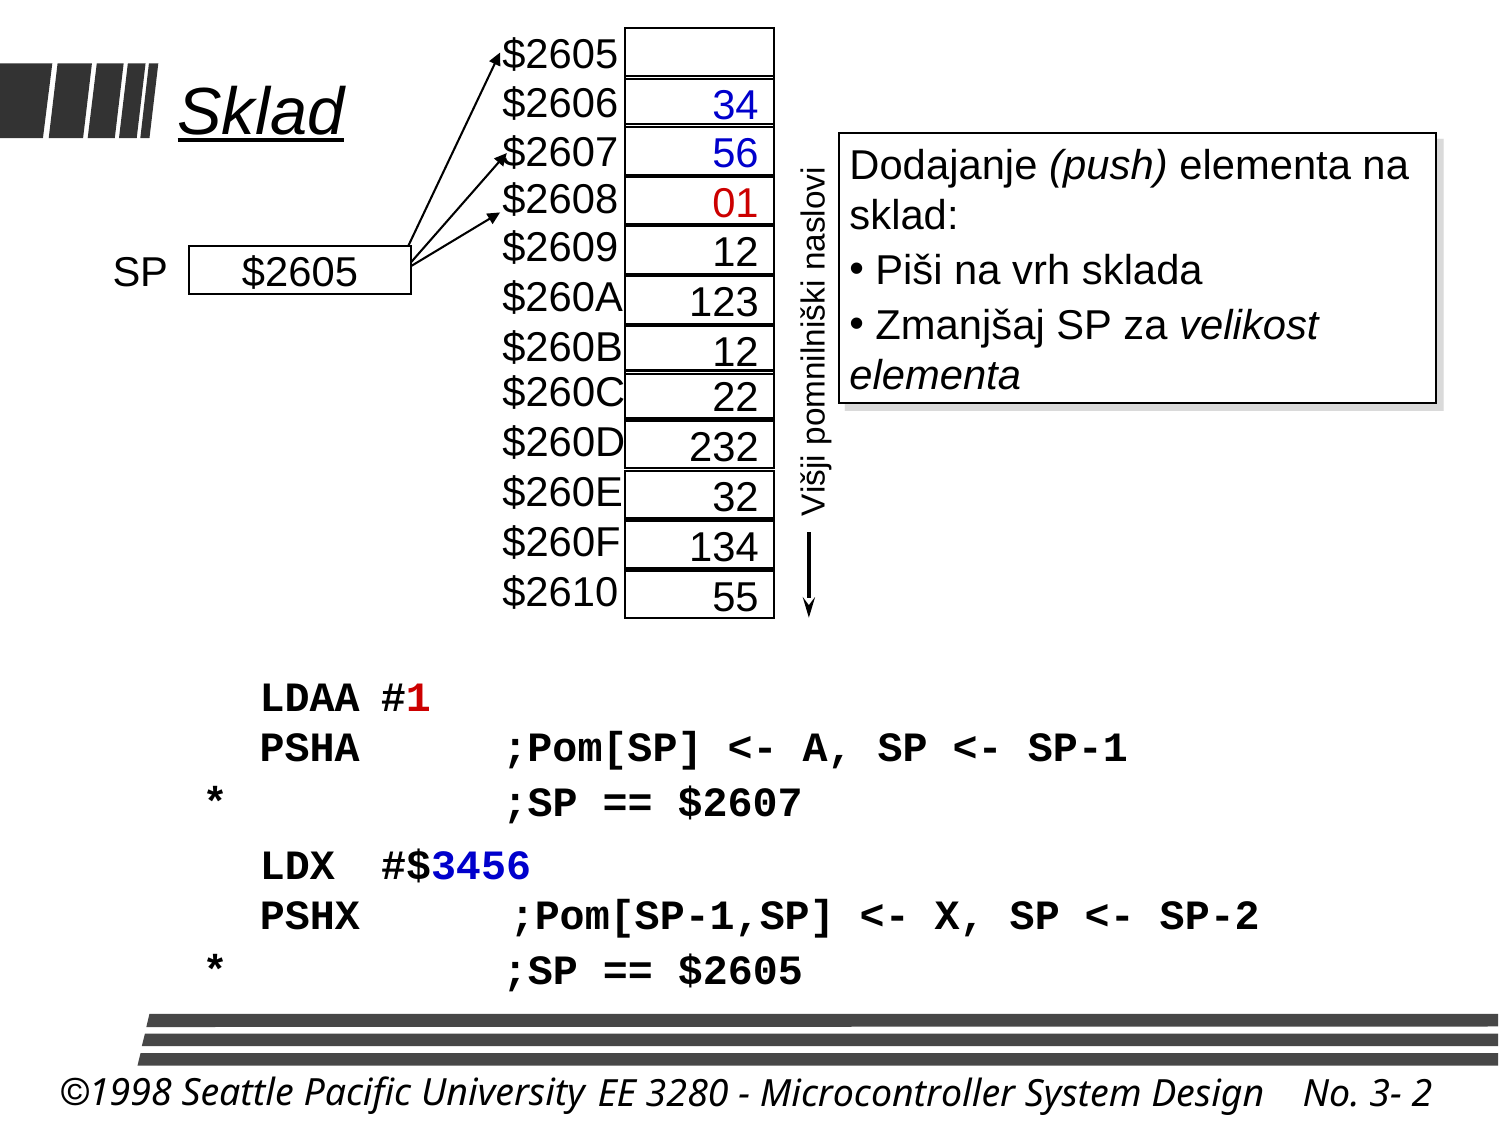

$2605
# Sklad
$2606
34
$2607
56
Dodajanje (push) elementa na sklad:
 Piši na vrh sklada
 Zmanjšaj SP za velikost elementa
$2608
01
$2609
12
SP
$2608
$2607
$2605
$260A
123
$260B
 Višji pomnilniški naslovi
12
$260C
22
$260D
232
$260E
32
$260F
134
$2610
55
	LDAA	#1
	PSHA		;Pom[SP] <- A, SP <- SP-1
*			;SP == $2607
	LDX	#$3456
	PSHX ;Pom[SP-1,SP] <- X, SP <- SP-2
*			;SP == $2605